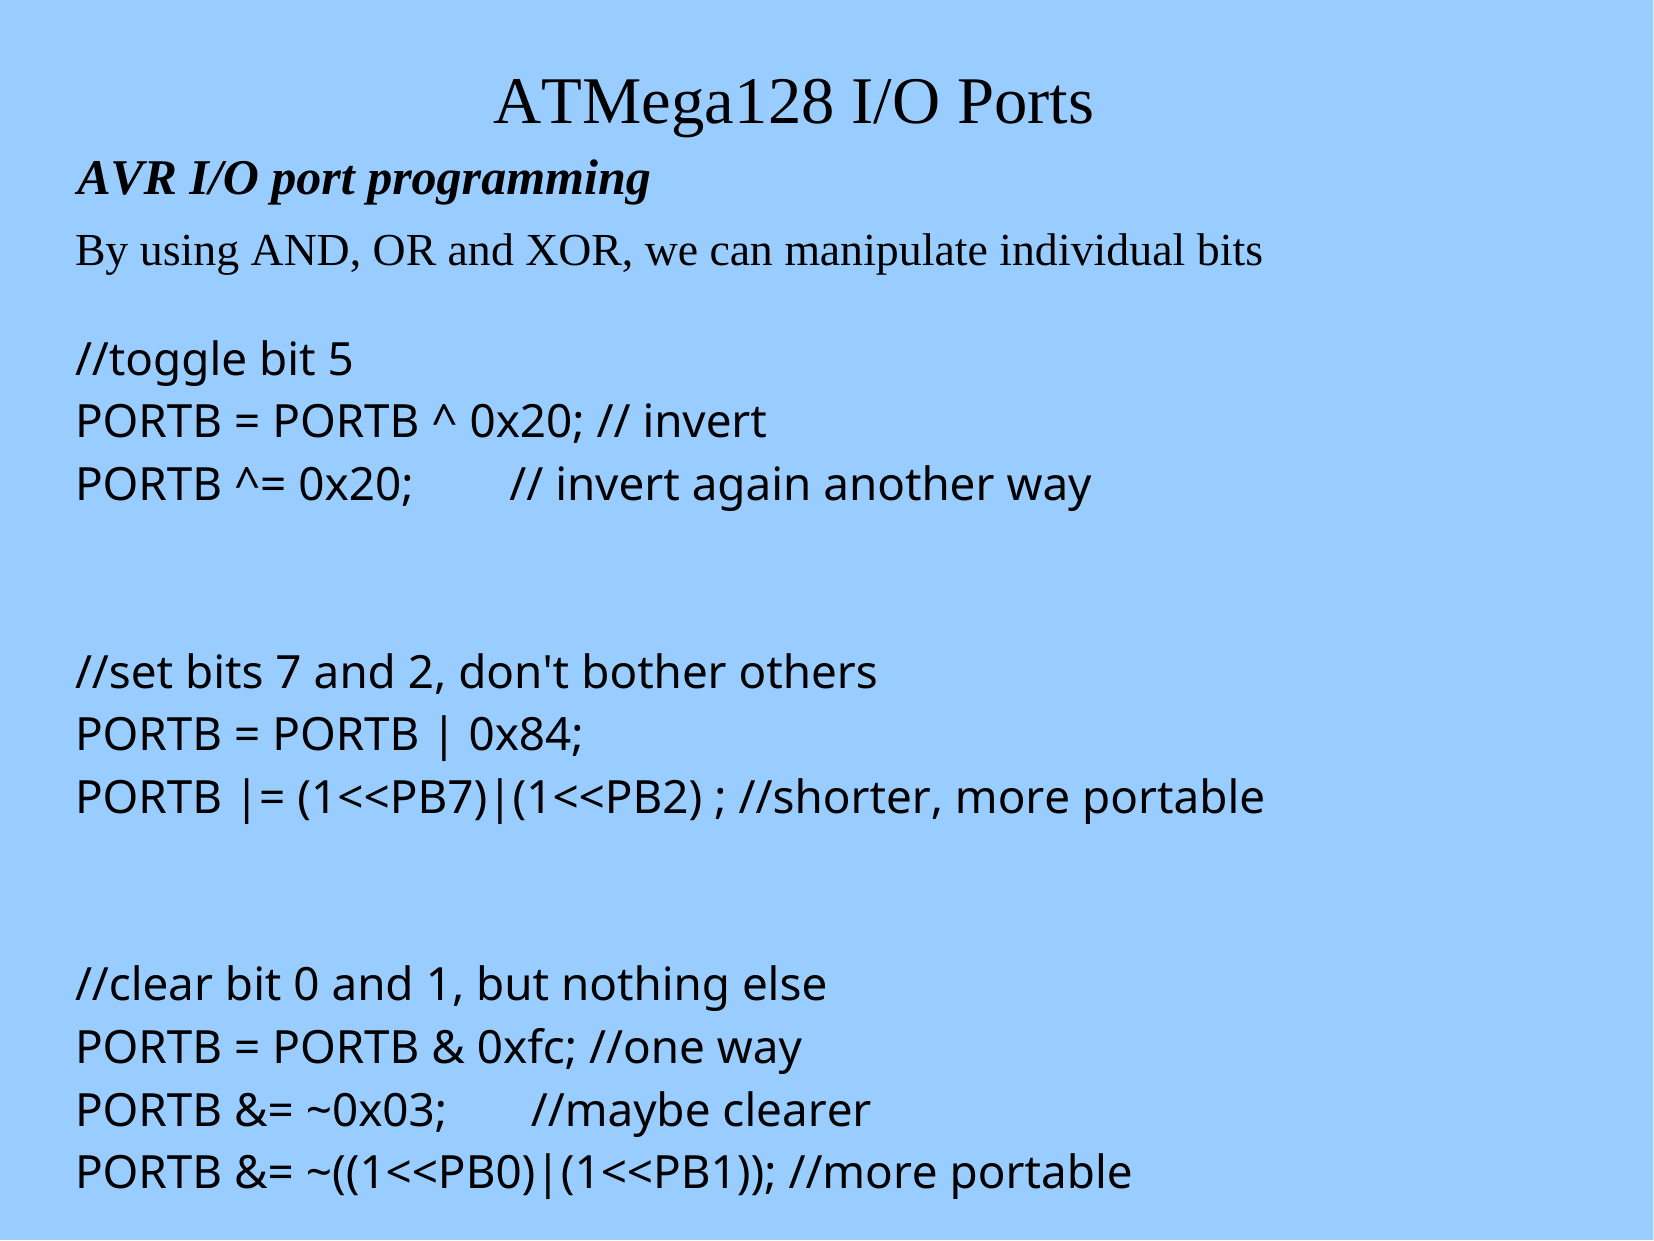

ATMega128 I/O Ports
AVR I/O port programming
By using AND, OR and XOR, we can manipulate individual bits
//toggle bit 5
PORTB = PORTB ^ 0x20; // invert
PORTB ^= 0x20; // invert again another way
//set bits 7 and 2, don't bother others
PORTB = PORTB | 0x84;
PORTB |= (1<<PB7)|(1<<PB2) ; //shorter, more portable
//clear bit 0 and 1, but nothing else
PORTB = PORTB & 0xfc; //one way
PORTB &= ~0x03; //maybe clearer
PORTB &= ~((1<<PB0)|(1<<PB1)); //more portable